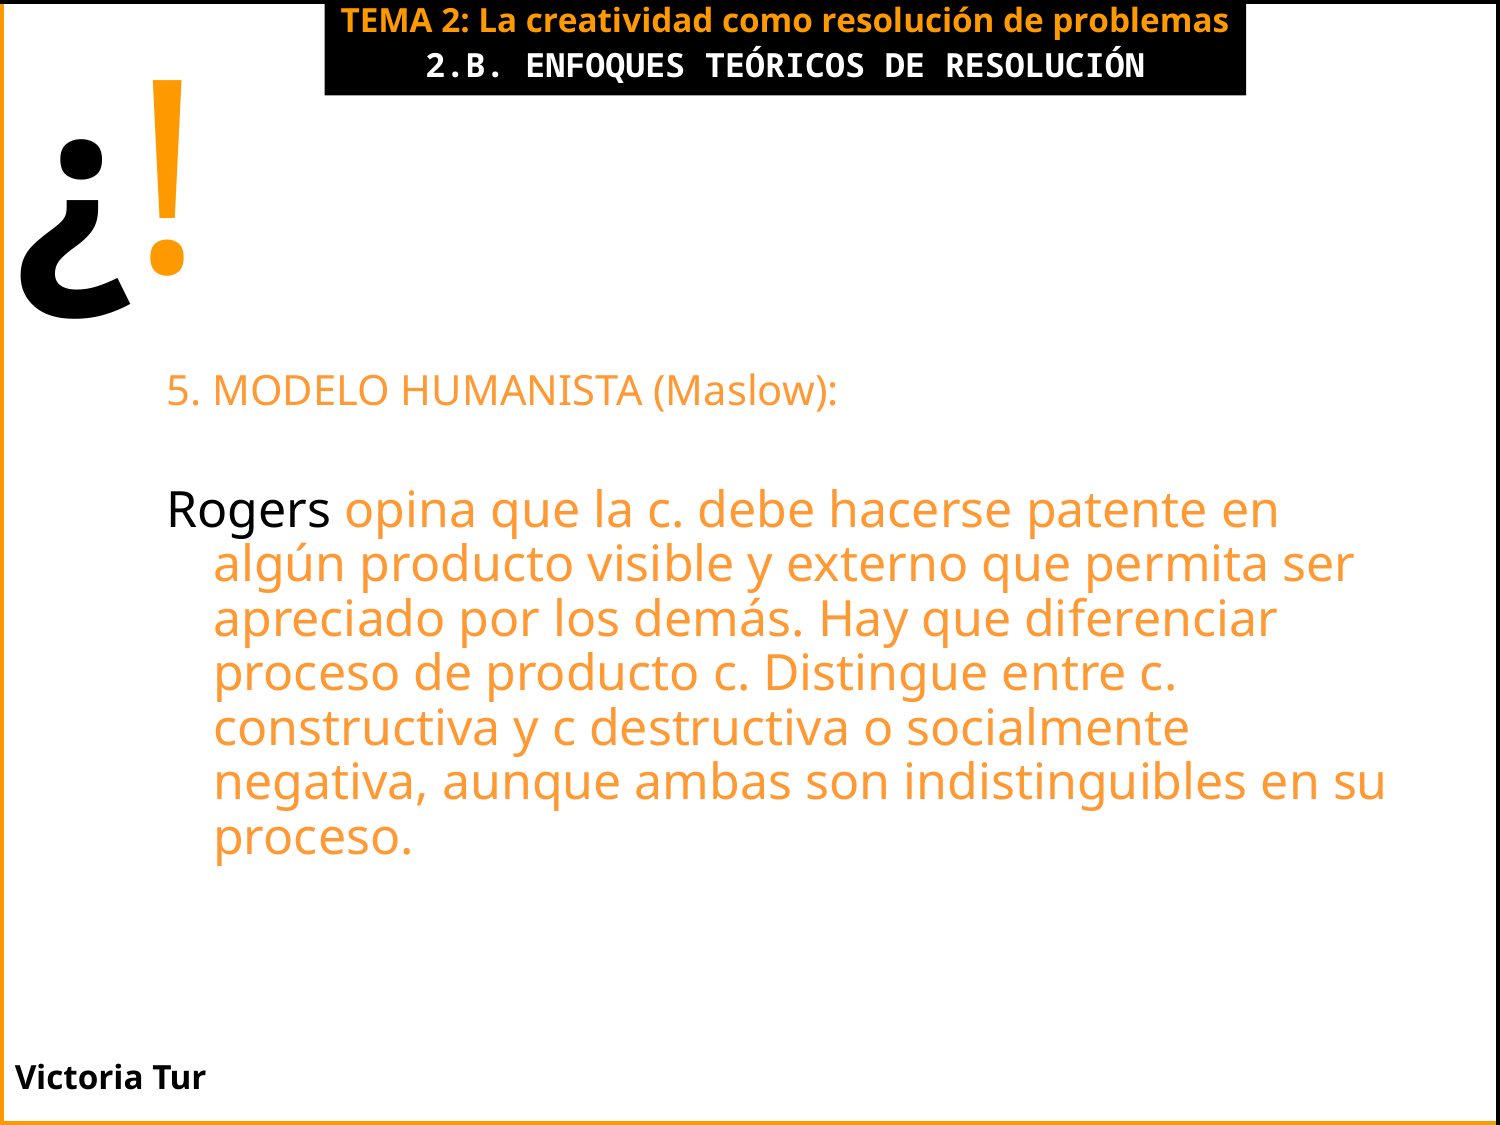

# 5. MODELO HUMANISTA (Maslow):
Rogers opina que la c. debe hacerse patente en algún producto visible y externo que permita ser apreciado por los demás. Hay que diferenciar proceso de producto c. Distingue entre c. constructiva y c destructiva o socialmente negativa, aunque ambas son indistinguibles en su proceso.